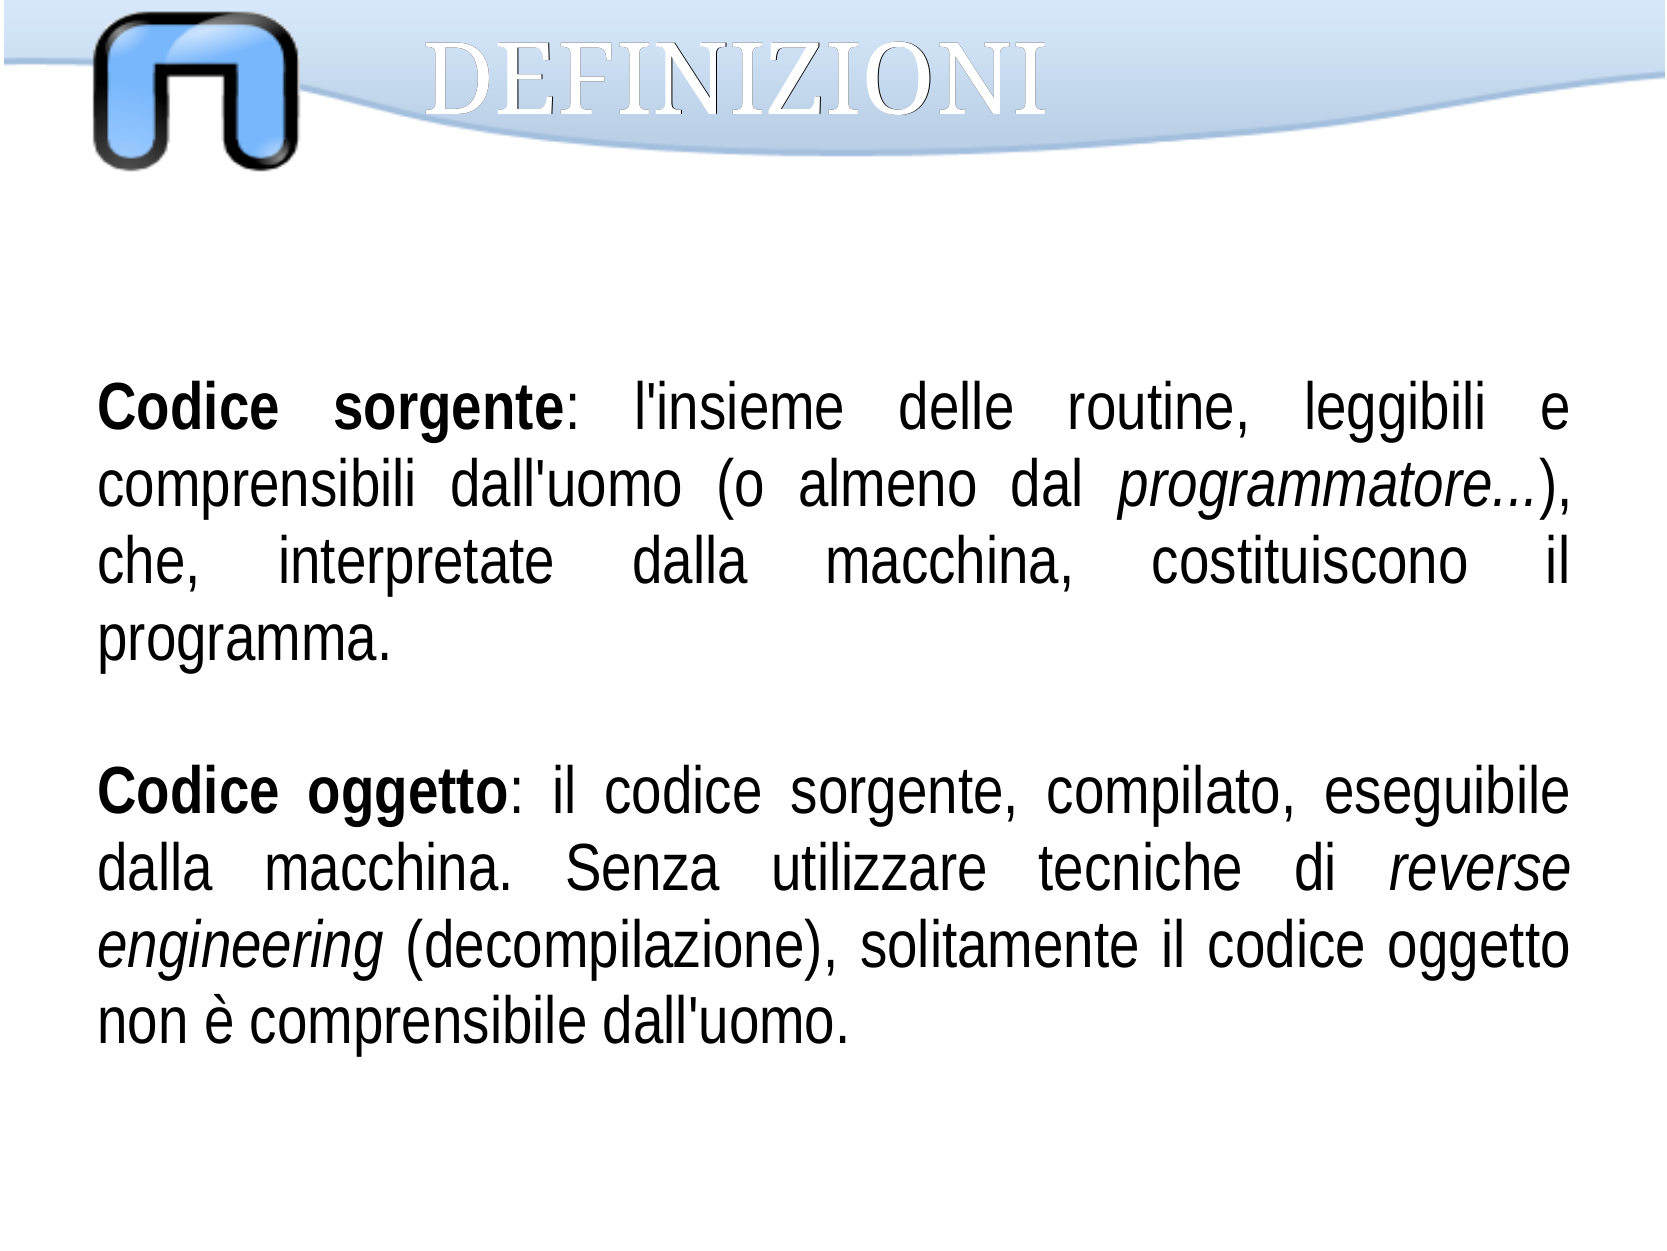

DEFINIZIONI
# Codice sorgente: l'insieme delle routine, leggibili e comprensibili dall'uomo (o almeno dal programmatore...), che, interpretate dalla macchina, costituiscono il programma. Codice oggetto: il codice sorgente, compilato, eseguibile dalla macchina. Senza utilizzare tecniche di reverse engineering (decompilazione), solitamente il codice oggetto non è comprensibile dall'uomo.